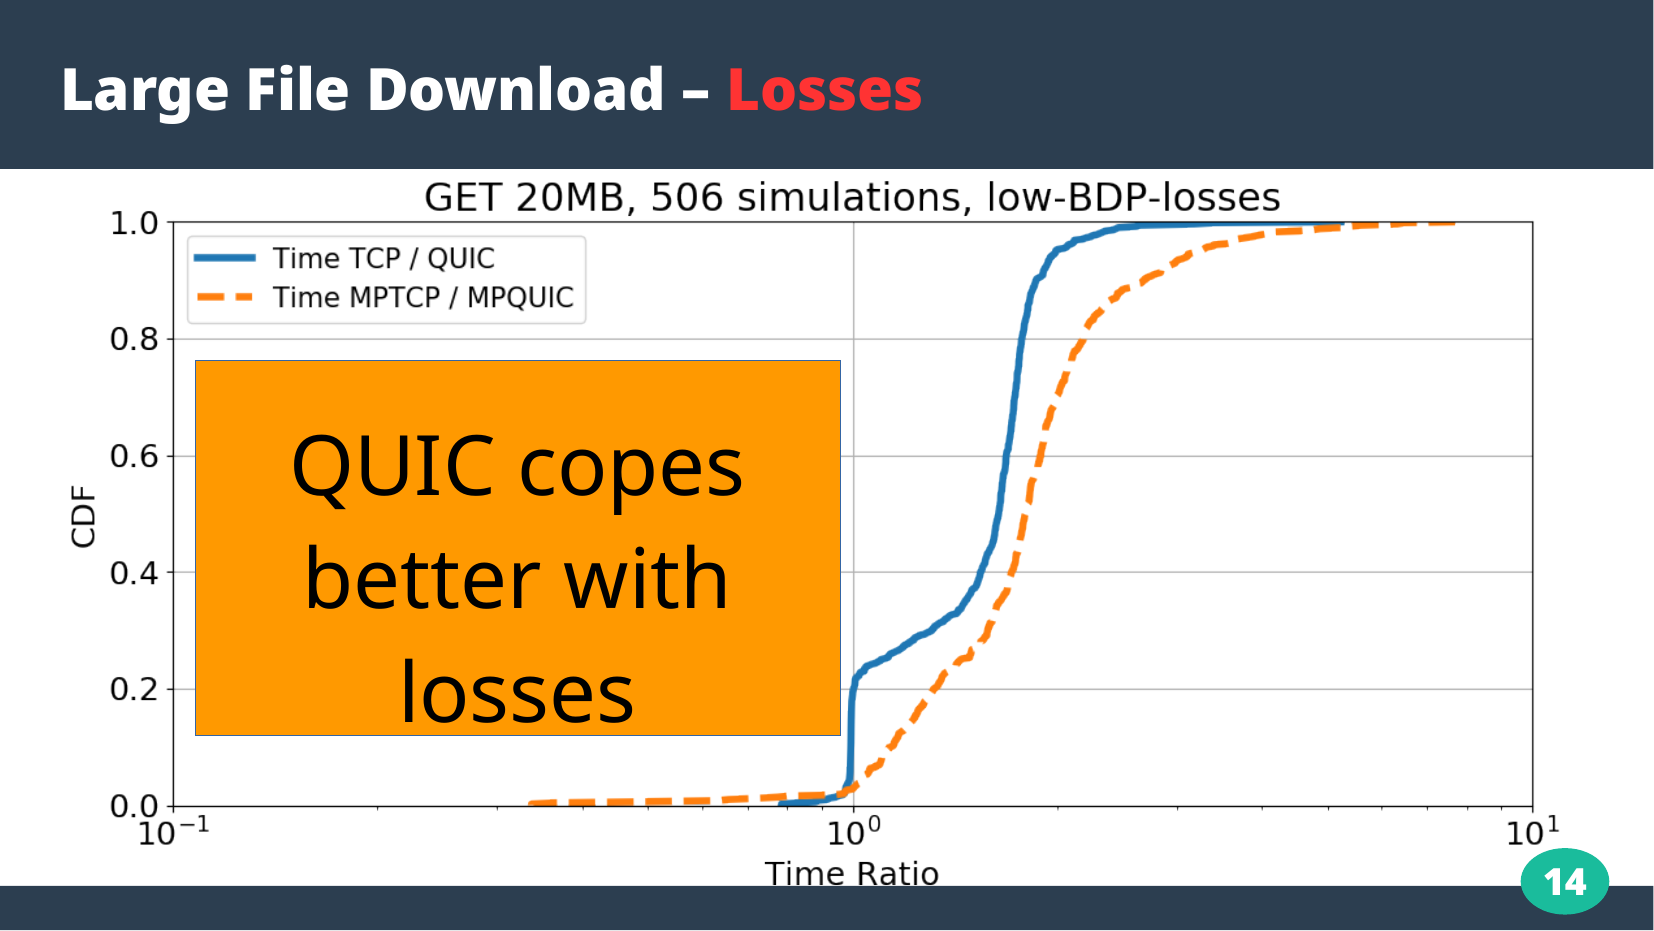

# Large File Download – Losses
QUIC copes better with losses
14